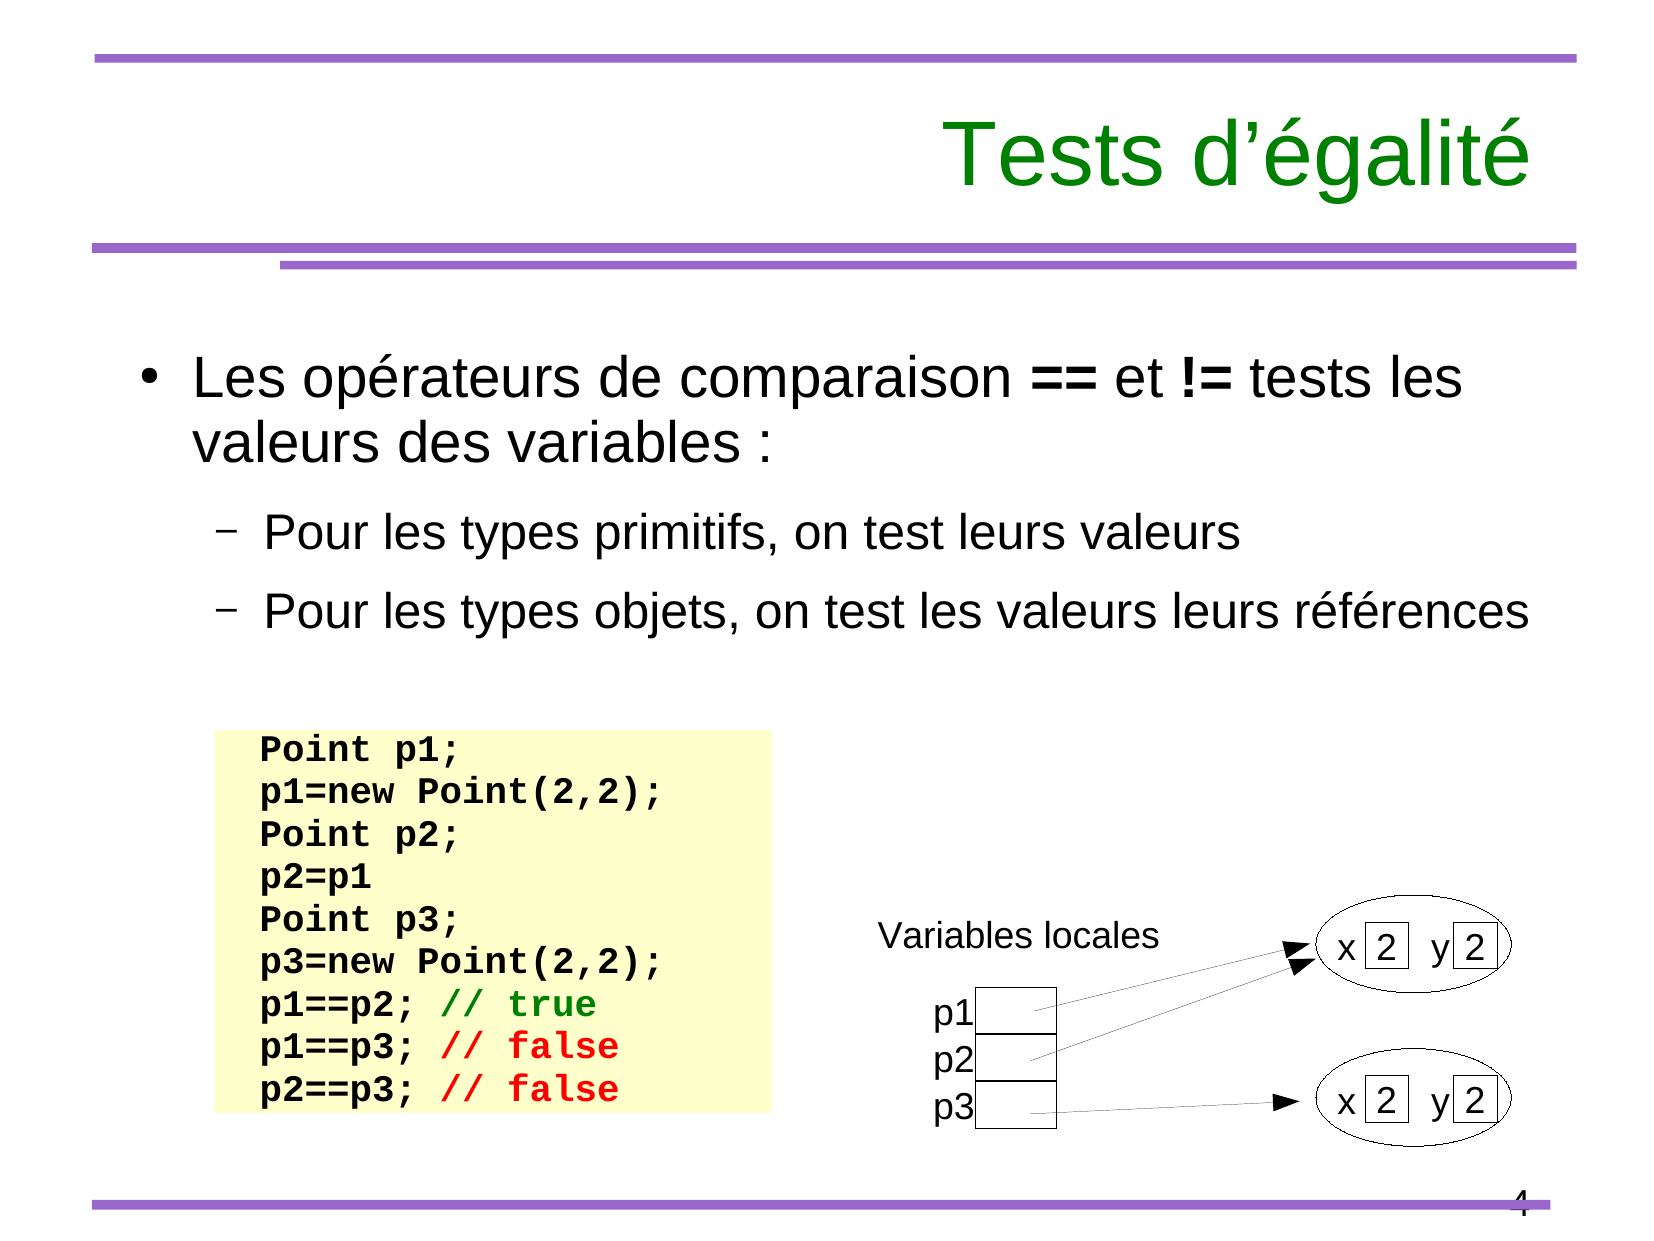

# Tests d’égalité
Les opérateurs de comparaison == et != tests les valeurs des variables :
Pour les types primitifs, on test leurs valeurs
Pour les types objets, on test les valeurs leurs références
 Point p1;
 p1=new Point(2,2);
 Point p2;
 p2=p1
 Point p3;
 p3=new Point(2,2);
 p1==p2; // true
 p1==p3; // false
 p2==p3; // false
2
2
x
y
Variables locales
p1
p2
2
2
x
y
p3